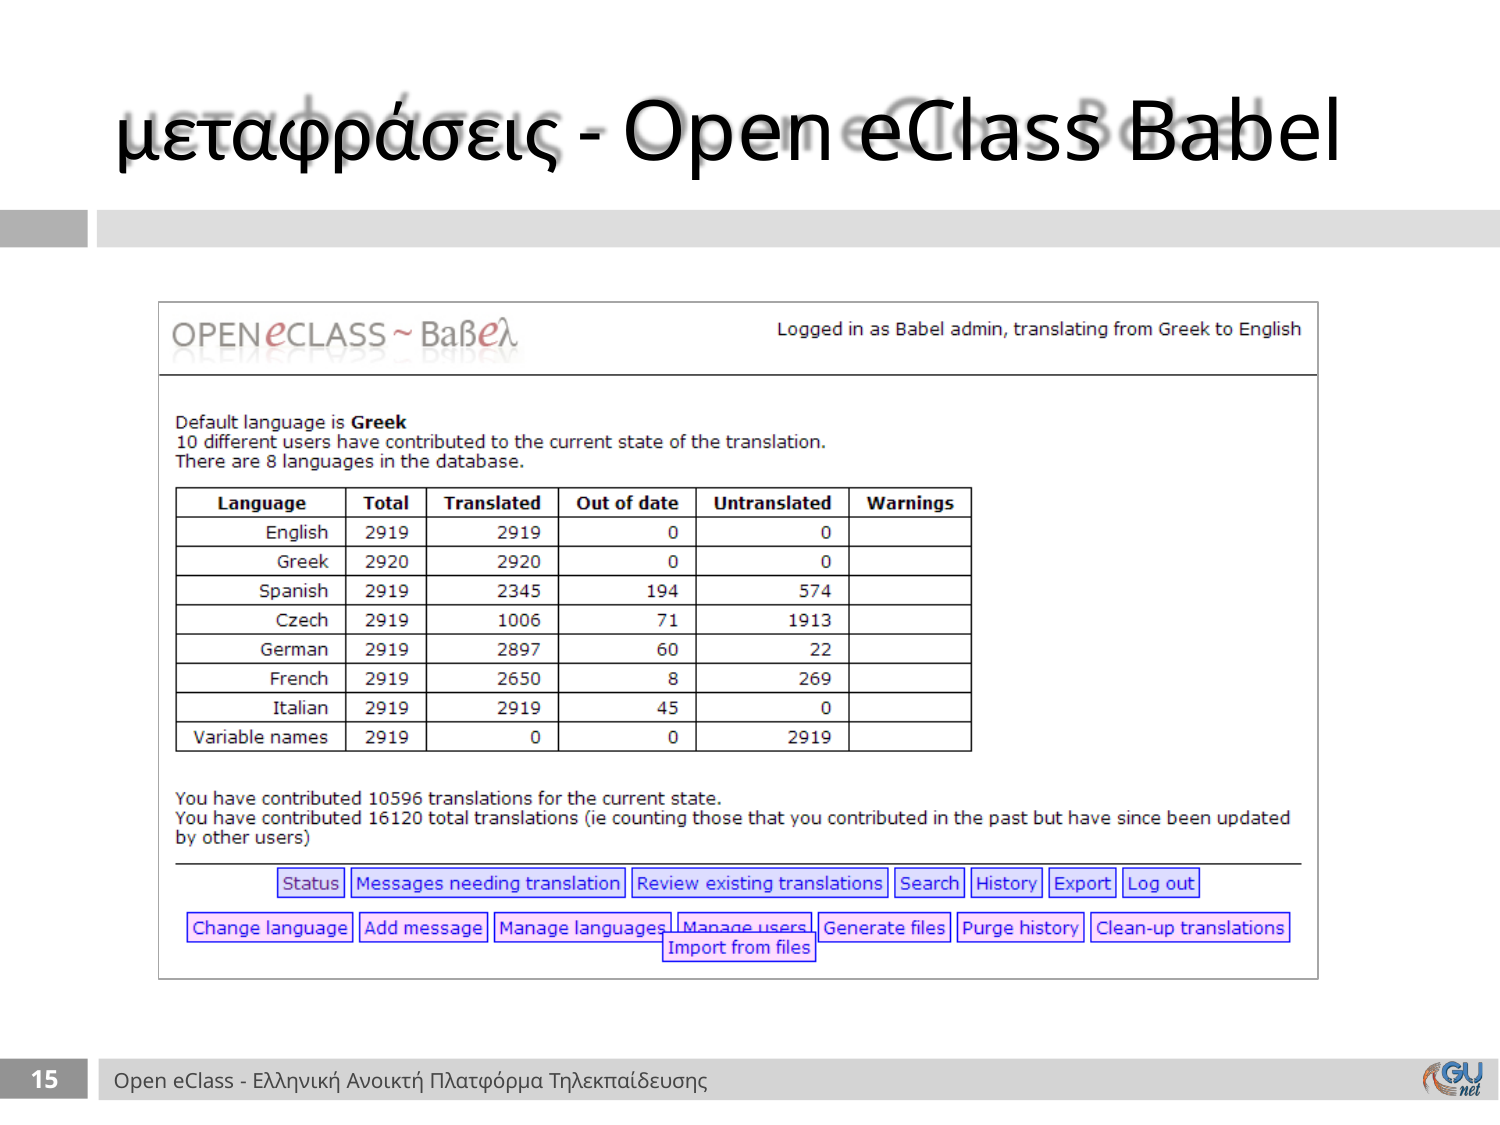

# μεταφράσεις - Open eClass Babel
15
Open eClass - Ελληνική Ανοικτή Πλατφόρμα Τηλεκπαίδευσης